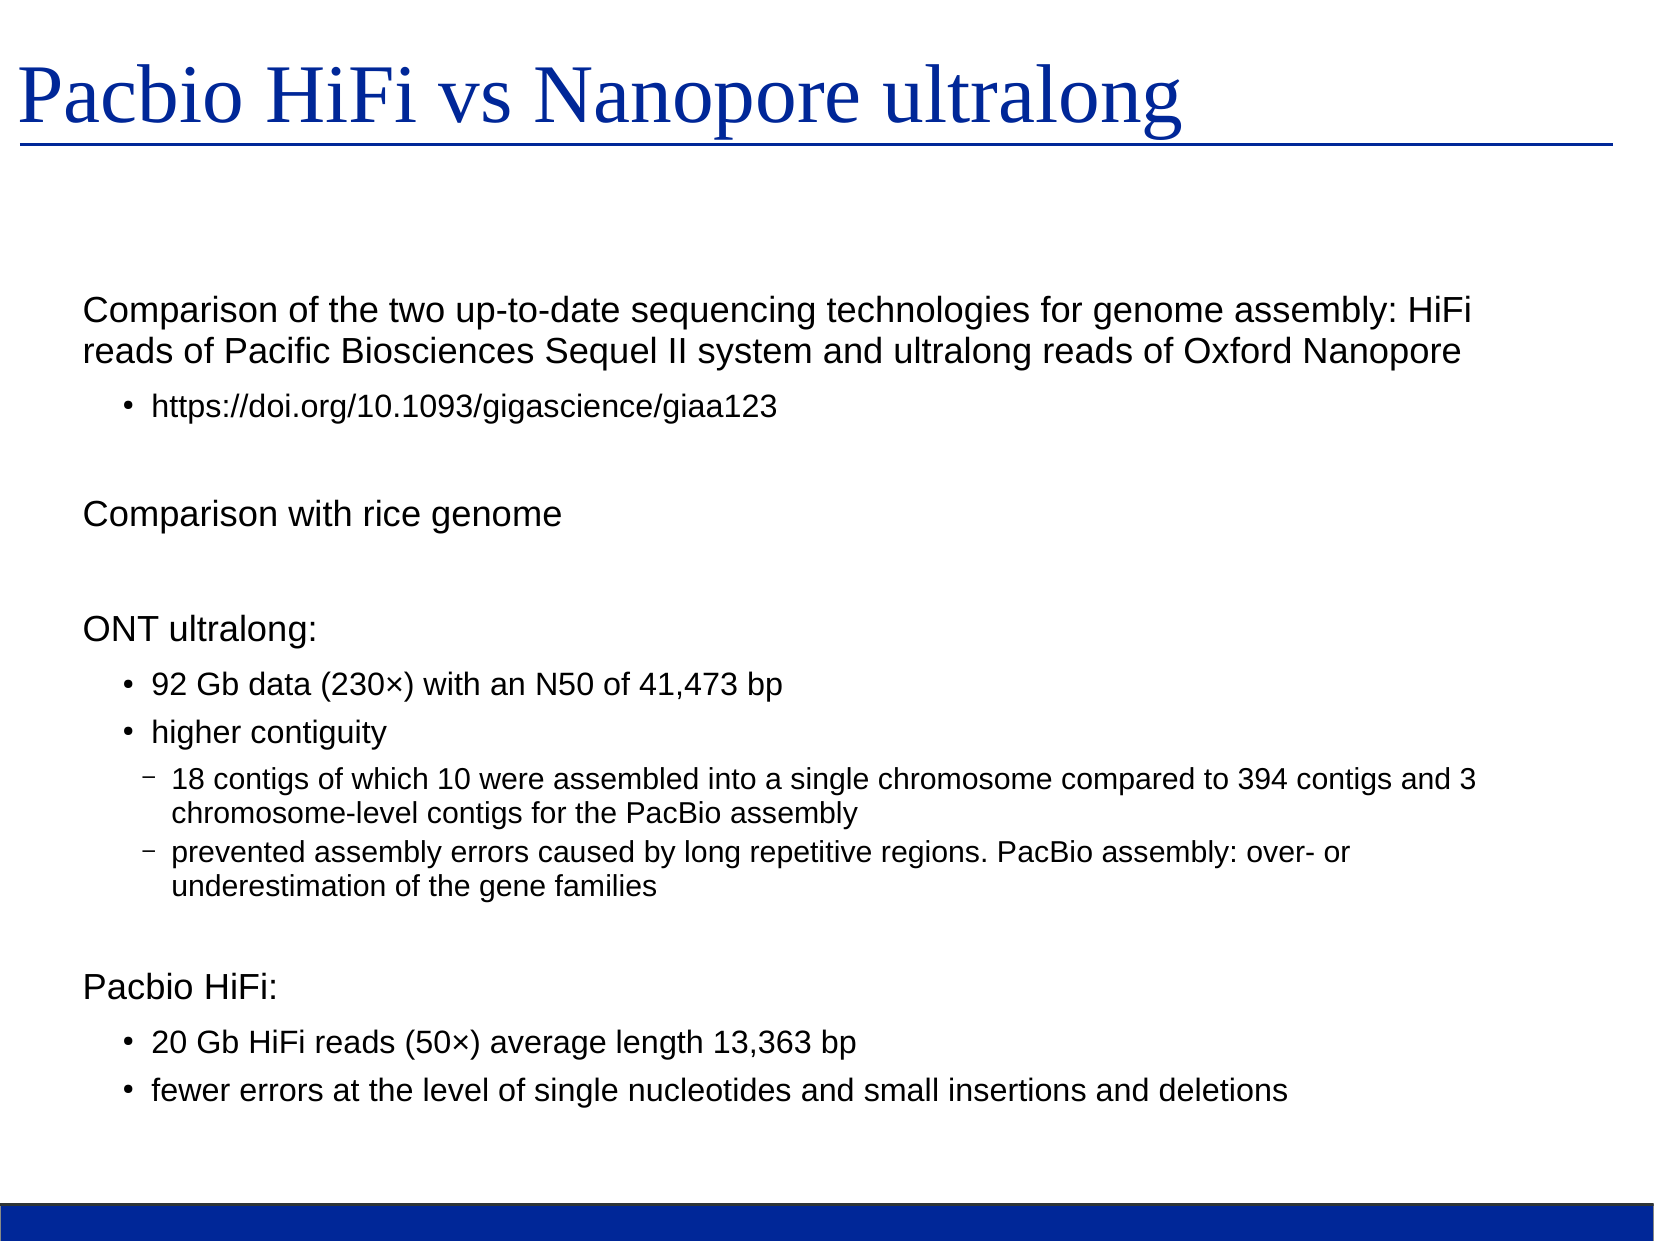

# Pacbio HiFi vs Nanopore ultralong
Comparison of the two up-to-date sequencing technologies for genome assembly: HiFi reads of Pacific Biosciences Sequel II system and ultralong reads of Oxford Nanopore
https://doi.org/10.1093/gigascience/giaa123
Comparison with rice genome
ONT ultralong:
92 Gb data (230×) with an N50 of 41,473 bp
higher contiguity
18 contigs of which 10 were assembled into a single chromosome compared to 394 contigs and 3 chromosome-level contigs for the PacBio assembly
prevented assembly errors caused by long repetitive regions. PacBio assembly: over- or underestimation of the gene families
Pacbio HiFi:
20 Gb HiFi reads (50×) average length 13,363 bp
fewer errors at the level of single nucleotides and small insertions and deletions